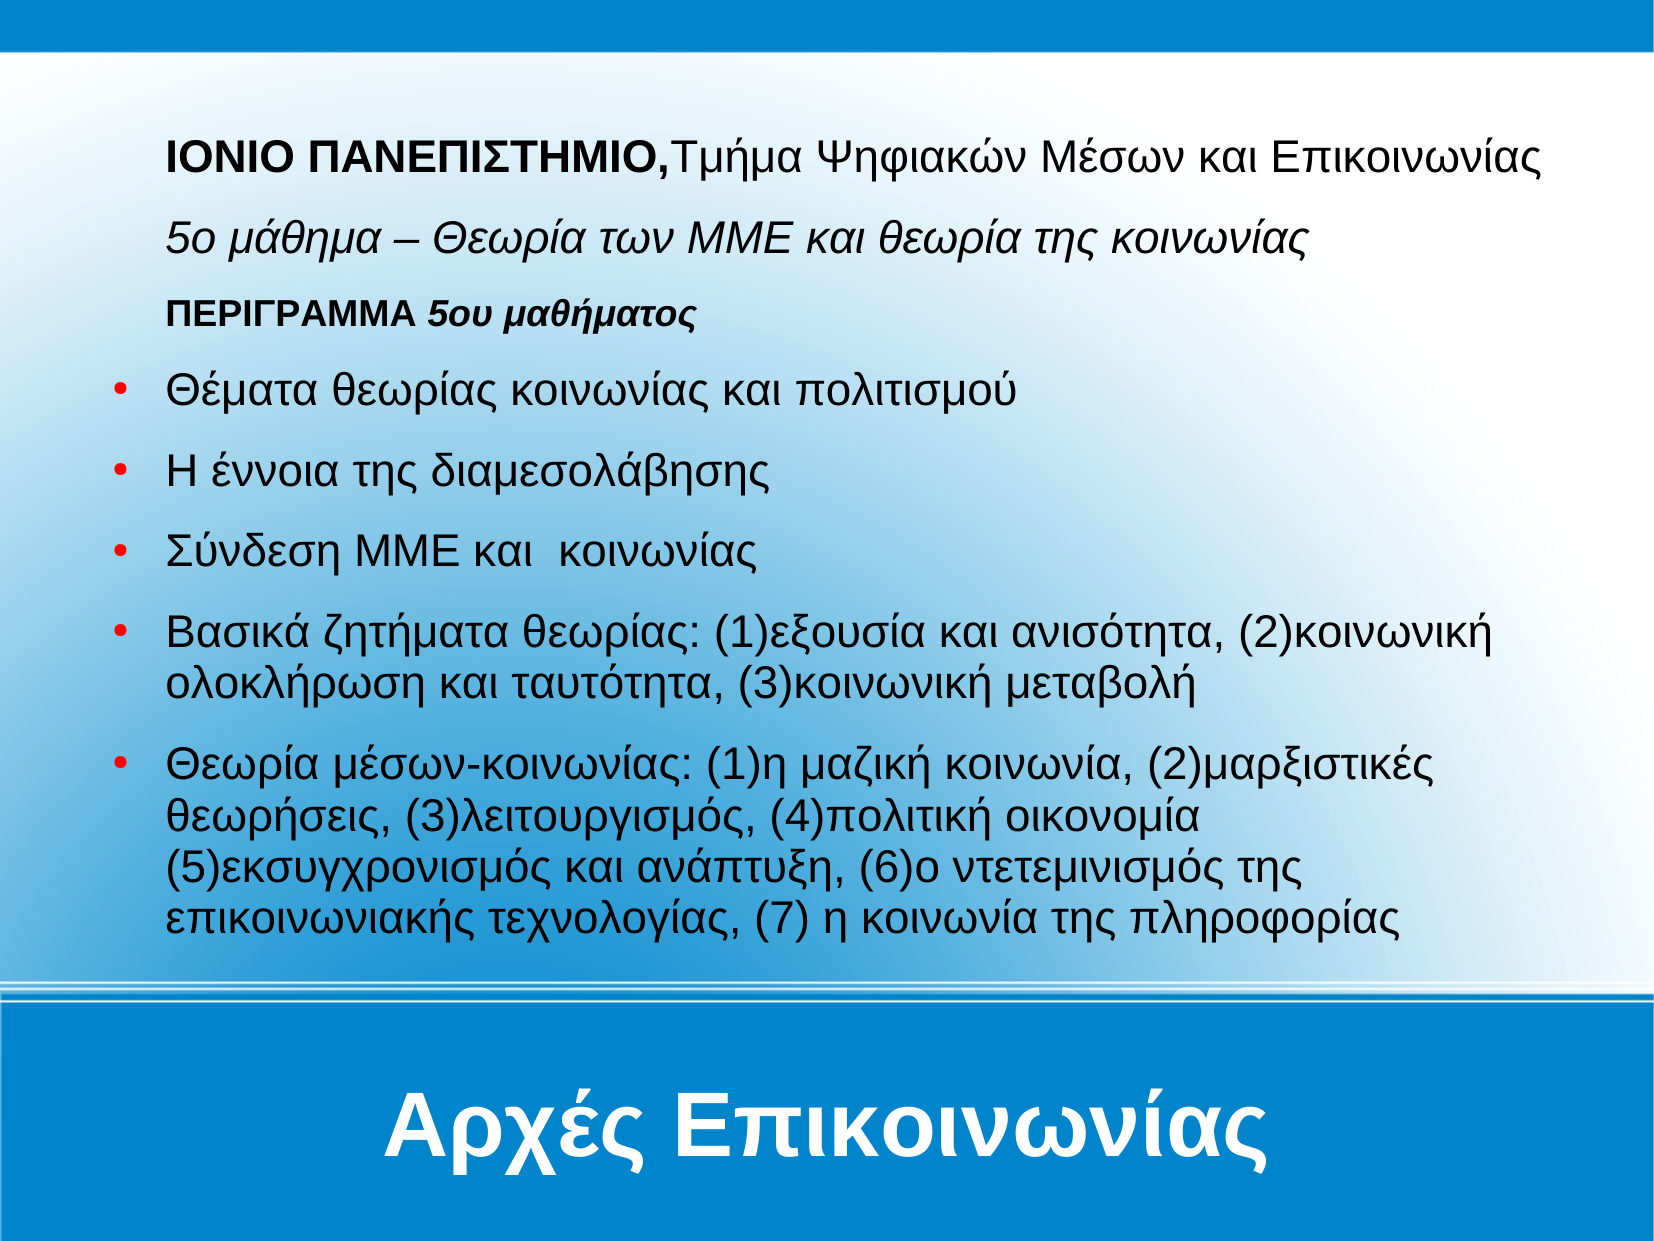

ΙΟΝΙΟ ΠΑΝΕΠΙΣΤΗΜΙΟ,Τμήμα Ψηφιακών Μέσων και Επικοινωνίας
5ο μάθημα – Θεωρία των ΜΜΕ και θεωρία της κοινωνίας
ΠΕΡΙΓΡΑΜΜΑ 5ου μαθήματος
Θέματα θεωρίας κοινωνίας και πολιτισμού
Η έννοια της διαμεσολάβησης
Σύνδεση ΜΜΕ και κοινωνίας
Βασικά ζητήματα θεωρίας: (1)εξουσία και ανισότητα, (2)κοινωνική ολοκλήρωση και ταυτότητα, (3)κοινωνική μεταβολή
Θεωρία μέσων-κοινωνίας: (1)η μαζική κοινωνία, (2)μαρξιστικές θεωρήσεις, (3)λειτουργισμός, (4)πολιτική οικονομία (5)εκσυγχρονισμός και ανάπτυξη, (6)ο ντετεμινισμός της επικοινωνιακής τεχνολογίας, (7) η κοινωνία της πληροφορίας
# Αρχές Επικοινωνίας